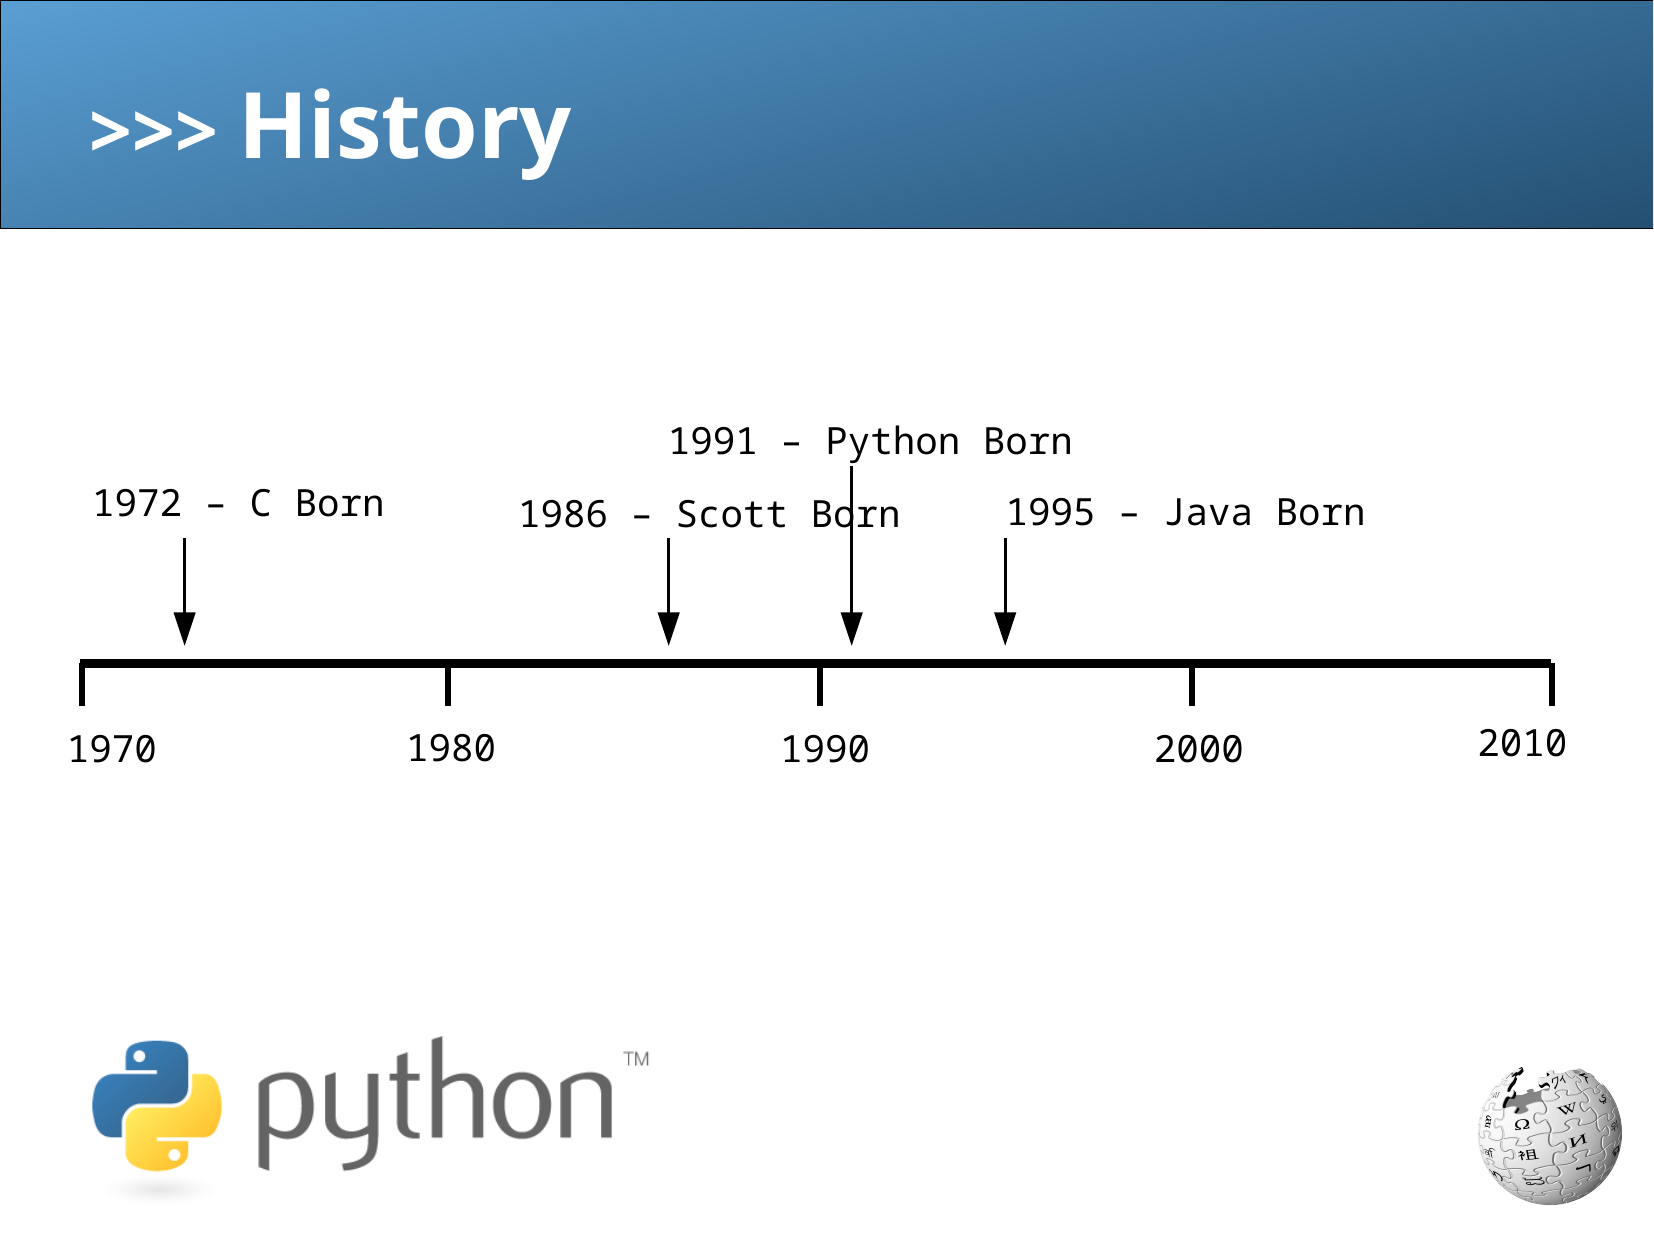

>>> History
1991 – Python Born
1972 – C Born
1995 – Java Born
1986 – Scott Born
2010
1980
1970
1990
2000